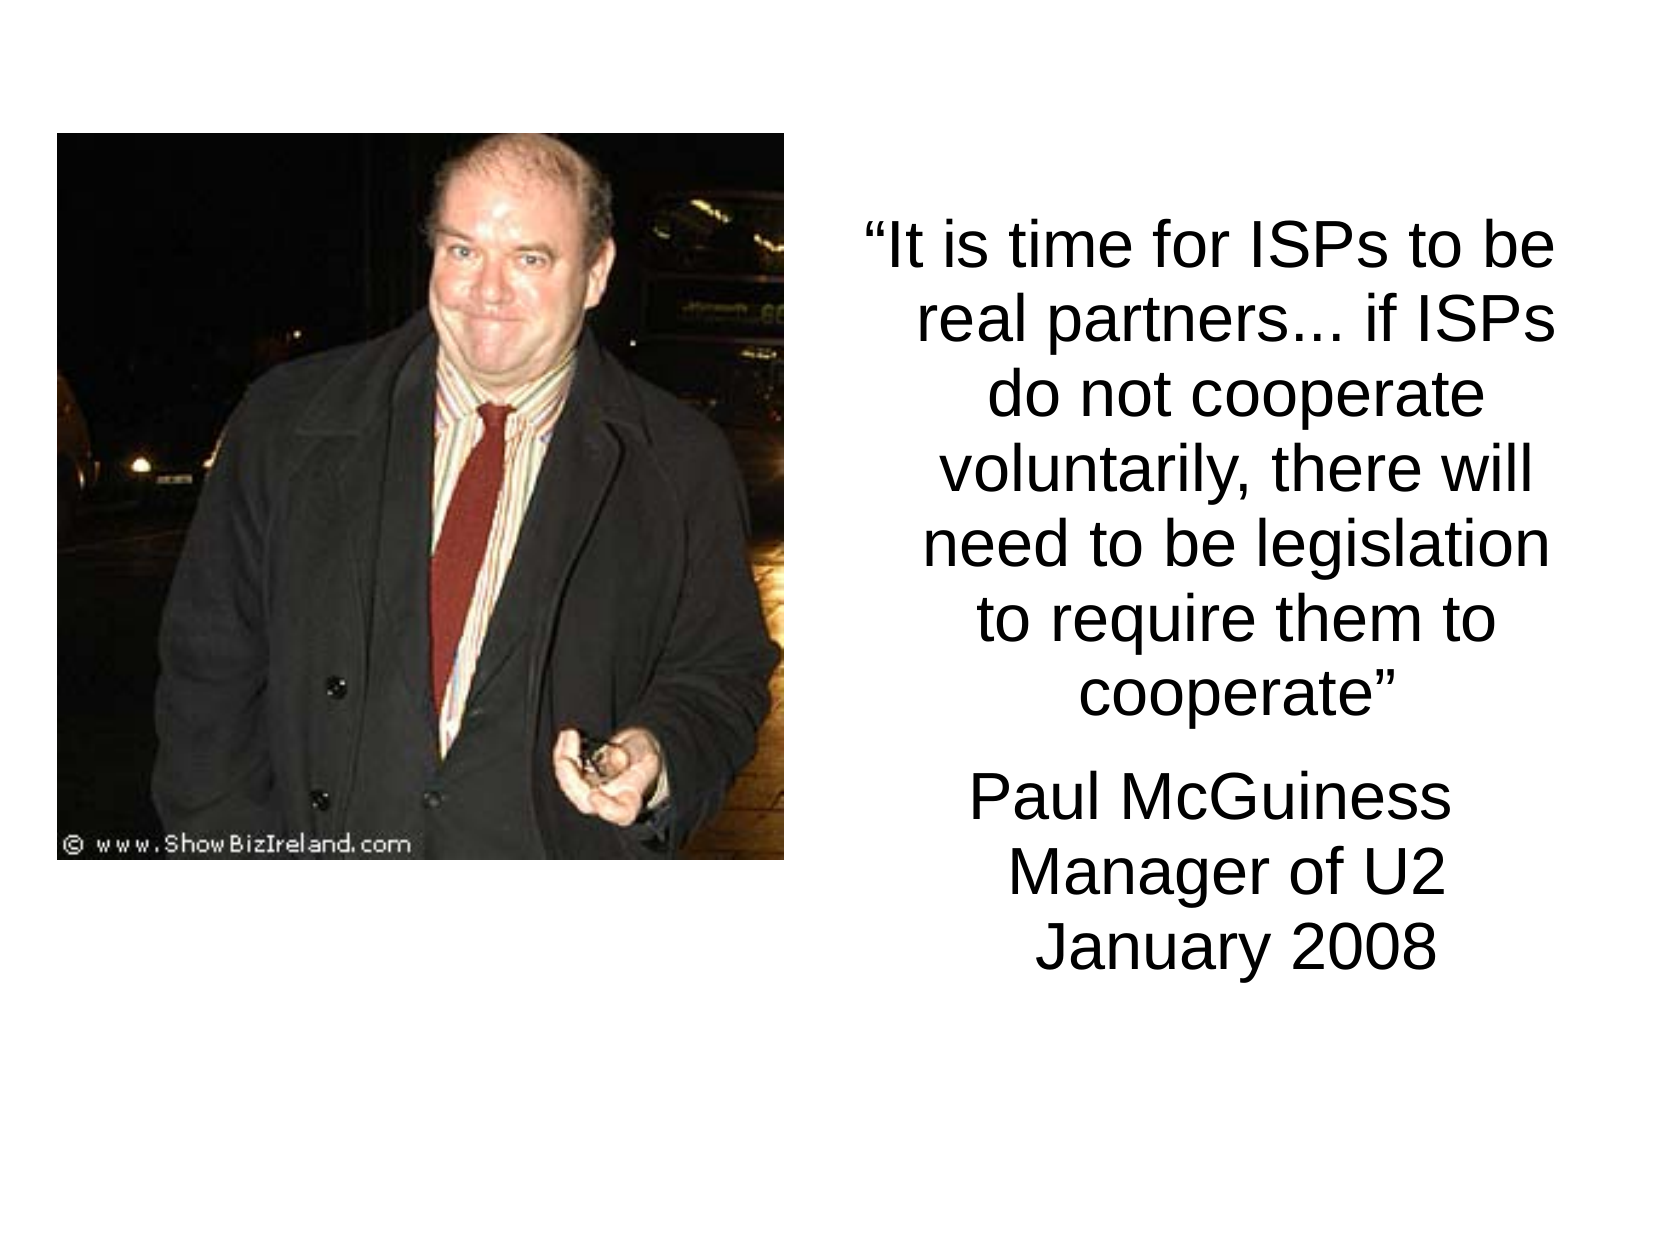

# “It is time for ISPs to be real partners... if ISPs do not cooperate voluntarily, there will need to be legislation to require them to cooperate”
Paul McGuiness Manager of U2
January 2008